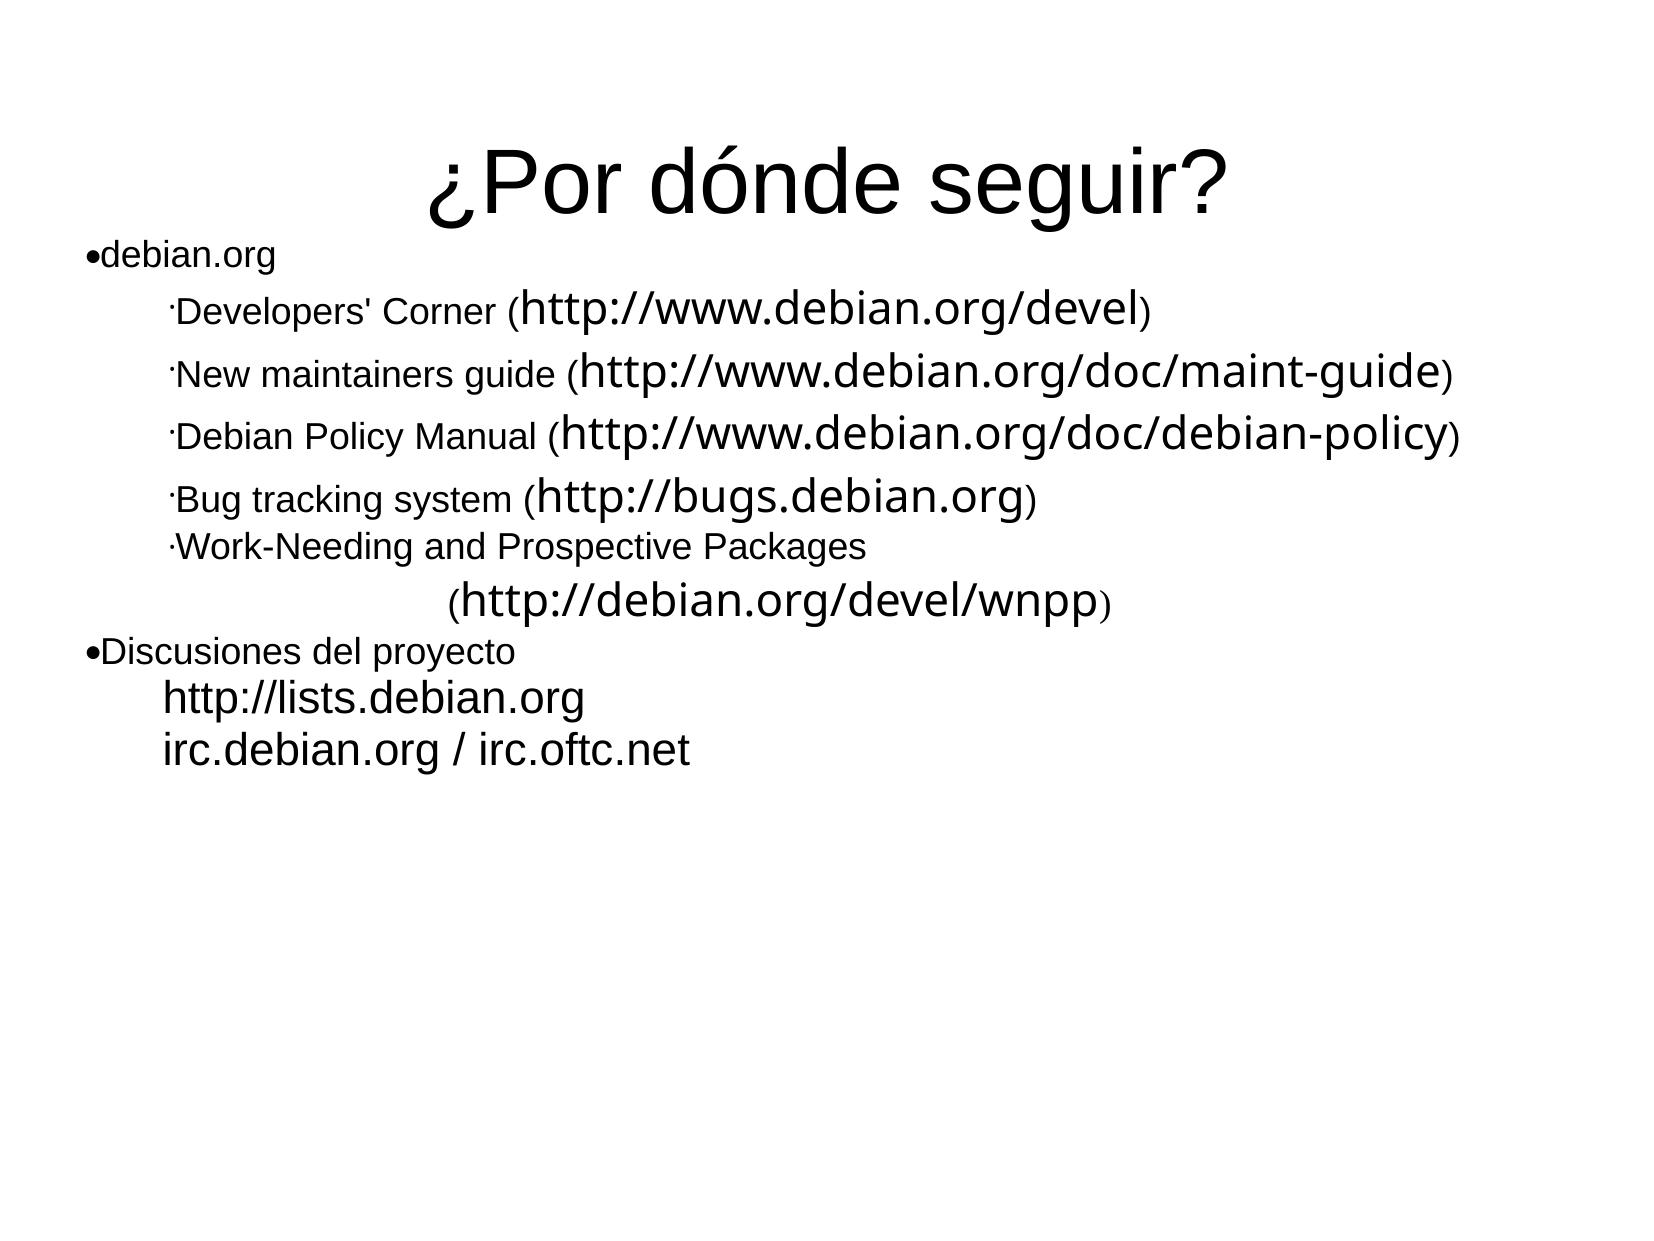

¿Por dónde seguir?
debian.org
Developers' Corner (http://www.debian.org/devel)
New maintainers guide (http://www.debian.org/doc/maint-guide)
Debian Policy Manual (http://www.debian.org/doc/debian-policy)
Bug tracking system (http://bugs.debian.org)
Work-Needing and Prospective Packages
			(http://debian.org/devel/wnpp)
Discusiones del proyecto
http://lists.debian.org
irc.debian.org / irc.oftc.net